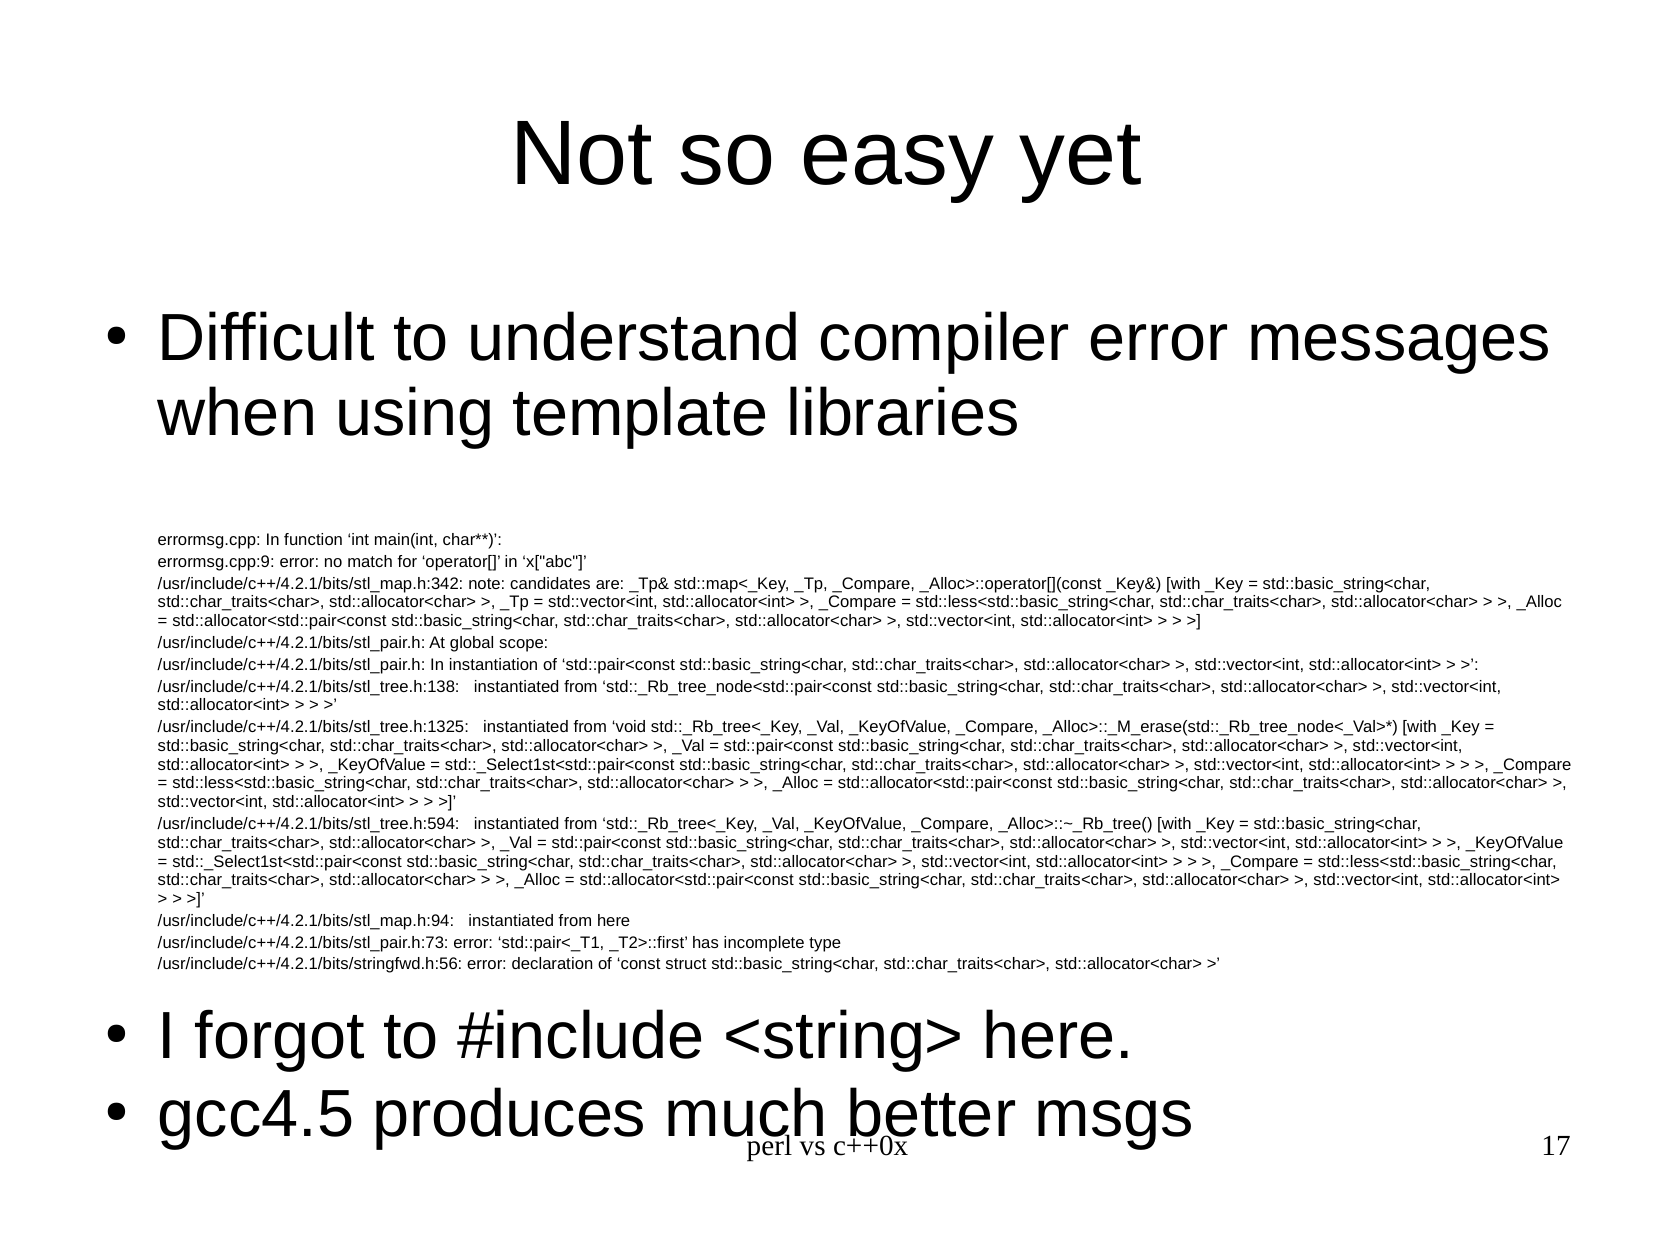

# Not so easy yet
Difficult to understand compiler error messages when using template libraries
errormsg.cpp: In function ‘int main(int, char**)’:
errormsg.cpp:9: error: no match for ‘operator[]’ in ‘x["abc"]’
/usr/include/c++/4.2.1/bits/stl_map.h:342: note: candidates are: _Tp& std::map<_Key, _Tp, _Compare, _Alloc>::operator[](const _Key&) [with _Key = std::basic_string<char, std::char_traits<char>, std::allocator<char> >, _Tp = std::vector<int, std::allocator<int> >, _Compare = std::less<std::basic_string<char, std::char_traits<char>, std::allocator<char> > >, _Alloc = std::allocator<std::pair<const std::basic_string<char, std::char_traits<char>, std::allocator<char> >, std::vector<int, std::allocator<int> > > >]
/usr/include/c++/4.2.1/bits/stl_pair.h: At global scope:
/usr/include/c++/4.2.1/bits/stl_pair.h: In instantiation of ‘std::pair<const std::basic_string<char, std::char_traits<char>, std::allocator<char> >, std::vector<int, std::allocator<int> > >’:
/usr/include/c++/4.2.1/bits/stl_tree.h:138: instantiated from ‘std::_Rb_tree_node<std::pair<const std::basic_string<char, std::char_traits<char>, std::allocator<char> >, std::vector<int, std::allocator<int> > > >’
/usr/include/c++/4.2.1/bits/stl_tree.h:1325: instantiated from ‘void std::_Rb_tree<_Key, _Val, _KeyOfValue, _Compare, _Alloc>::_M_erase(std::_Rb_tree_node<_Val>*) [with _Key = std::basic_string<char, std::char_traits<char>, std::allocator<char> >, _Val = std::pair<const std::basic_string<char, std::char_traits<char>, std::allocator<char> >, std::vector<int, std::allocator<int> > >, _KeyOfValue = std::_Select1st<std::pair<const std::basic_string<char, std::char_traits<char>, std::allocator<char> >, std::vector<int, std::allocator<int> > > >, _Compare = std::less<std::basic_string<char, std::char_traits<char>, std::allocator<char> > >, _Alloc = std::allocator<std::pair<const std::basic_string<char, std::char_traits<char>, std::allocator<char> >, std::vector<int, std::allocator<int> > > >]’
/usr/include/c++/4.2.1/bits/stl_tree.h:594: instantiated from ‘std::_Rb_tree<_Key, _Val, _KeyOfValue, _Compare, _Alloc>::~_Rb_tree() [with _Key = std::basic_string<char, std::char_traits<char>, std::allocator<char> >, _Val = std::pair<const std::basic_string<char, std::char_traits<char>, std::allocator<char> >, std::vector<int, std::allocator<int> > >, _KeyOfValue = std::_Select1st<std::pair<const std::basic_string<char, std::char_traits<char>, std::allocator<char> >, std::vector<int, std::allocator<int> > > >, _Compare = std::less<std::basic_string<char, std::char_traits<char>, std::allocator<char> > >, _Alloc = std::allocator<std::pair<const std::basic_string<char, std::char_traits<char>, std::allocator<char> >, std::vector<int, std::allocator<int> > > >]’
/usr/include/c++/4.2.1/bits/stl_map.h:94: instantiated from here
/usr/include/c++/4.2.1/bits/stl_pair.h:73: error: ‘std::pair<_T1, _T2>::first’ has incomplete type
/usr/include/c++/4.2.1/bits/stringfwd.h:56: error: declaration of ‘const struct std::basic_string<char, std::char_traits<char>, std::allocator<char> >’
I forgot to #include <string> here.
gcc4.5 produces much better msgs
perl vs c++0x
17